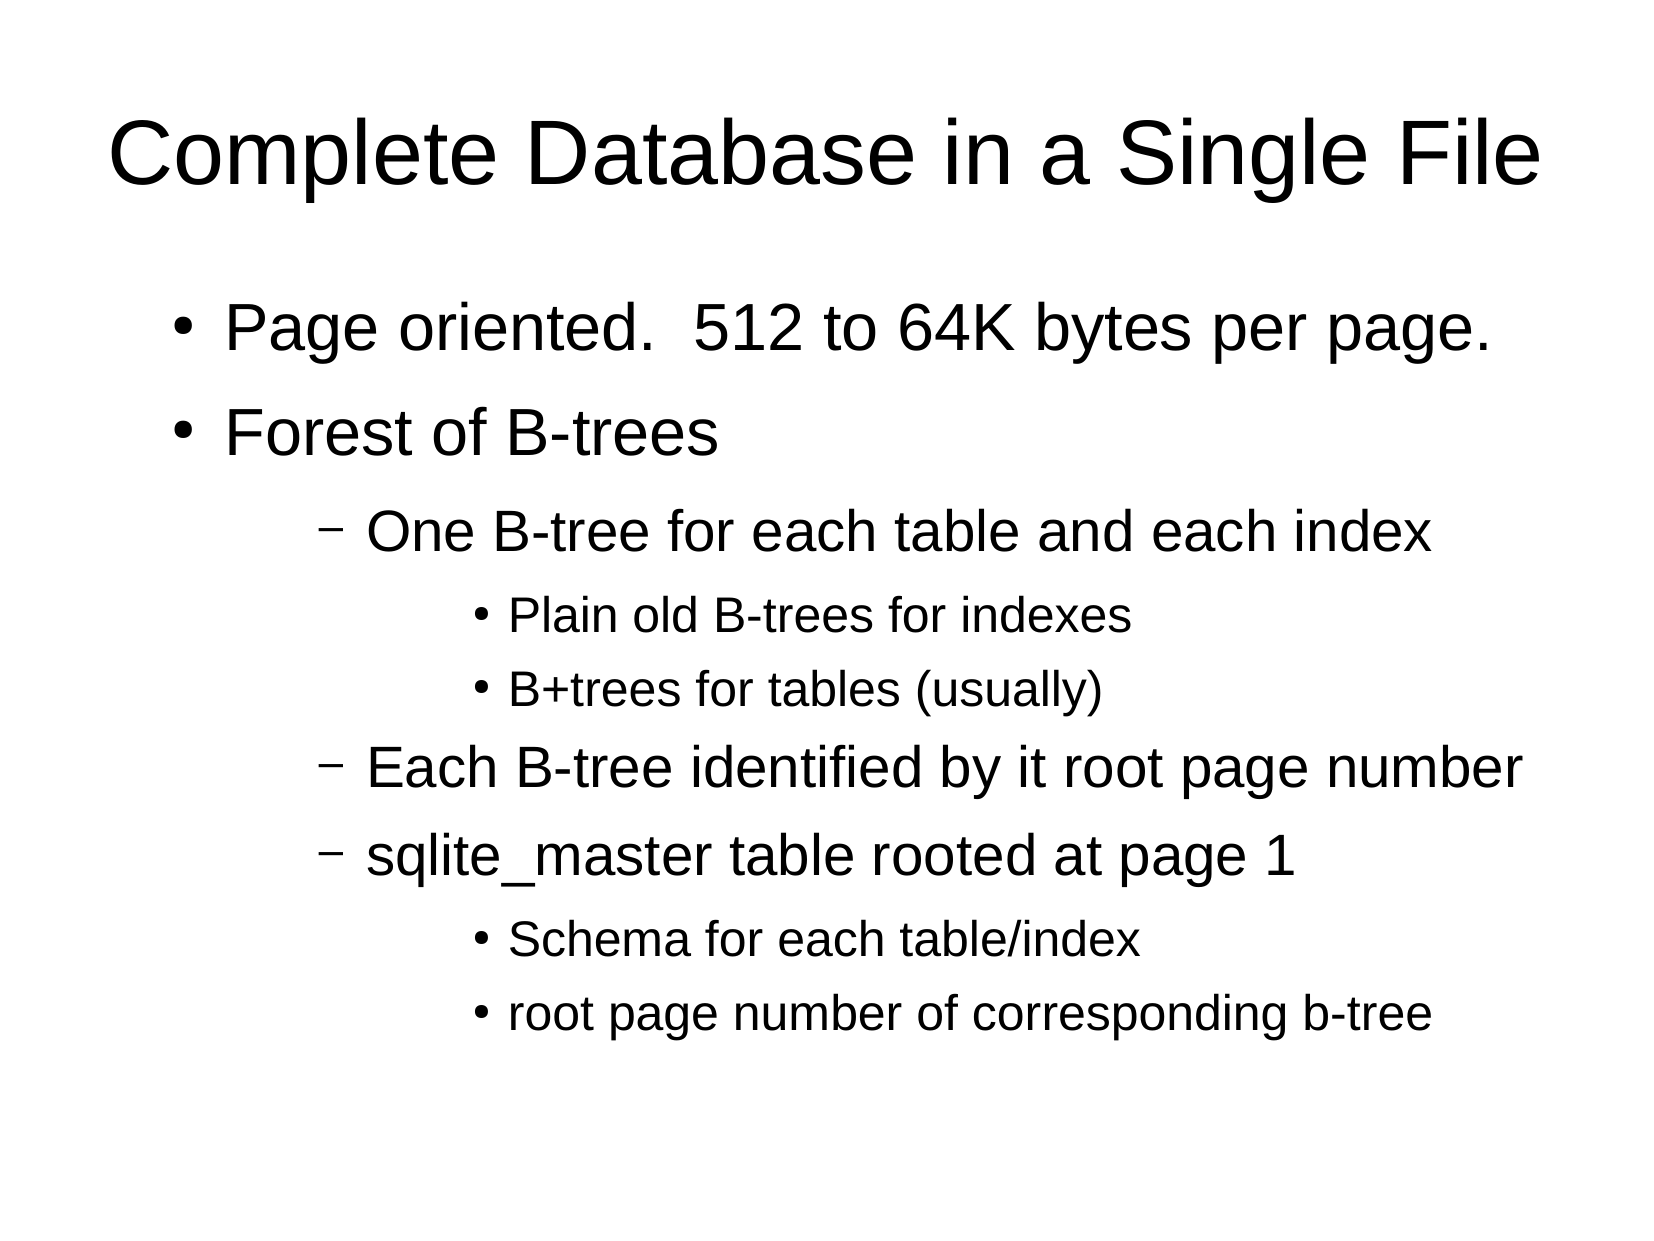

# Complete Database in a Single File
Page oriented. 512 to 64K bytes per page.
Forest of B-trees
One B-tree for each table and each index
Plain old B-trees for indexes
B+trees for tables (usually)
Each B-tree identified by it root page number
sqlite_master table rooted at page 1
Schema for each table/index
root page number of corresponding b-tree